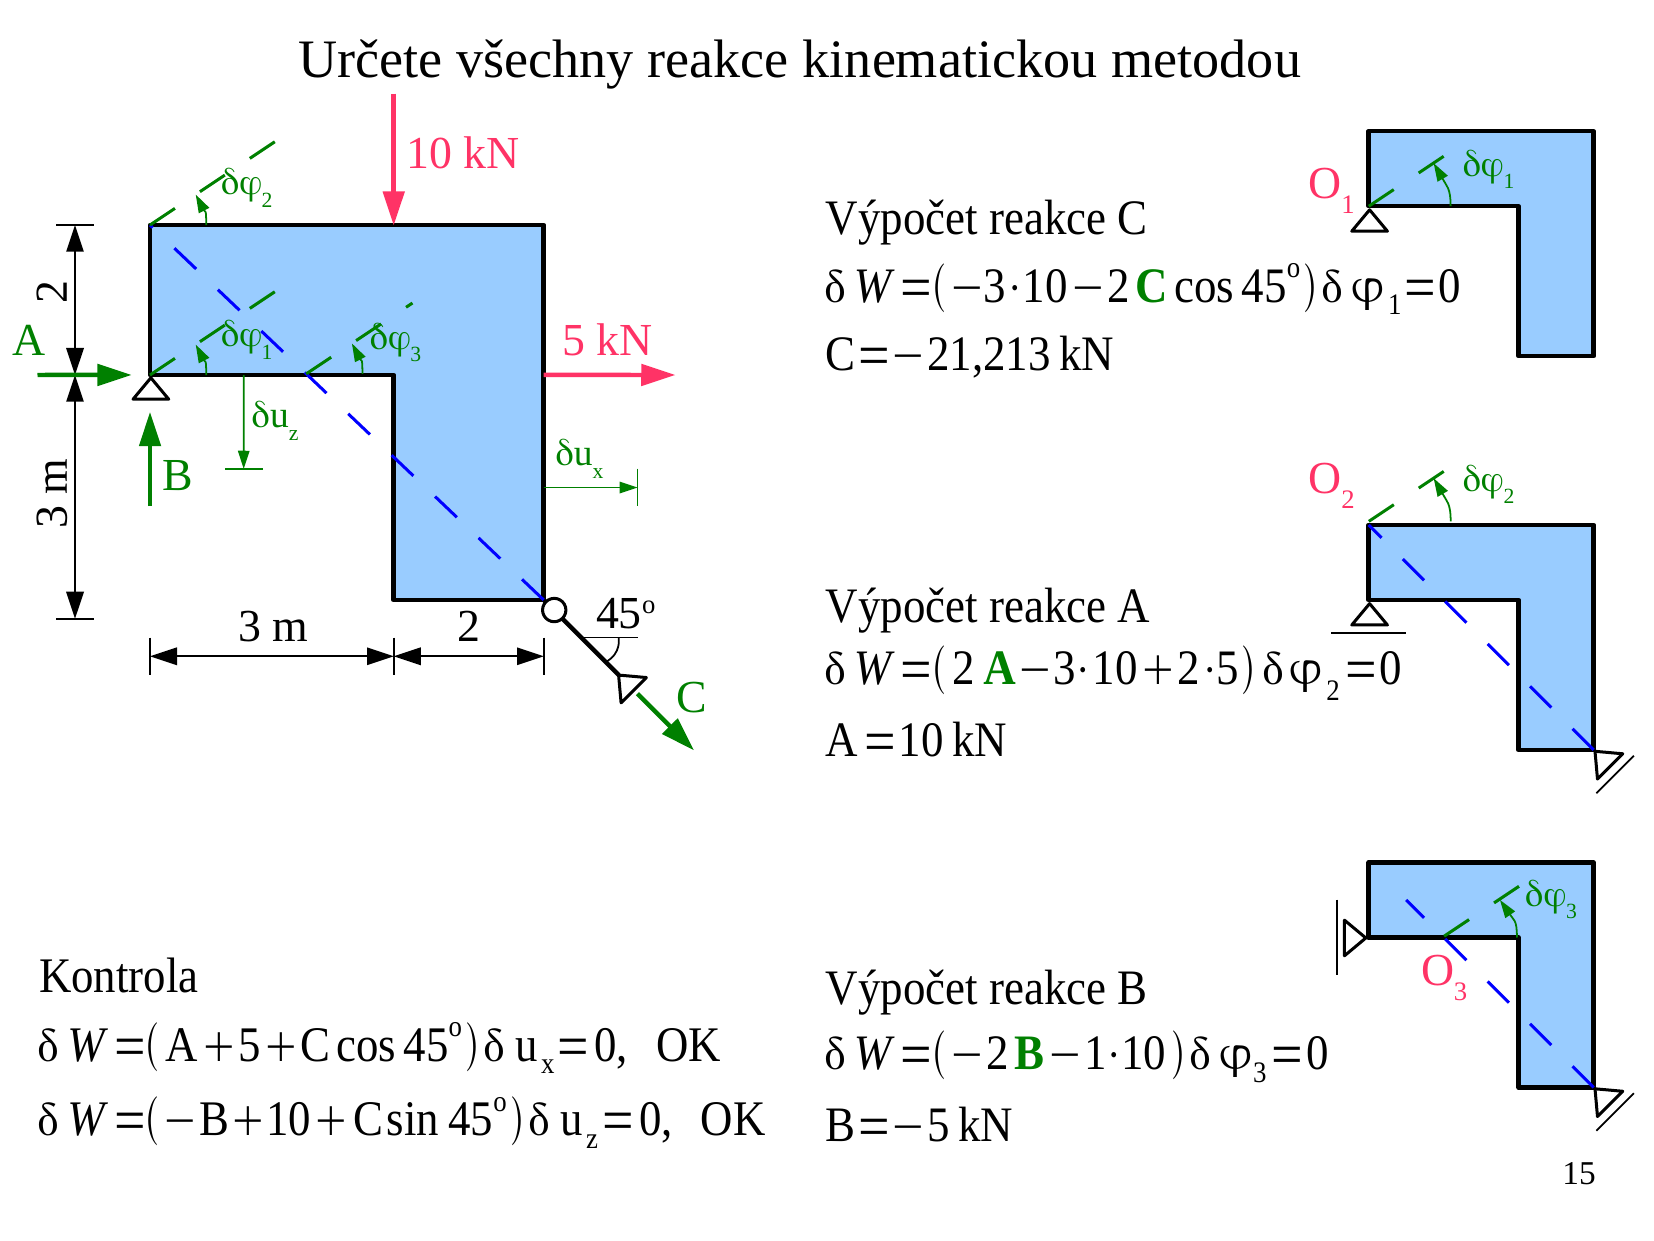

# Určete všechny reakce kinematickou metodou
10 kN
O1
dj1
dj2
2
A
5 kN
dj1
dj3
duz
dux
3 m
O2
B
dj2
45o
3 m
2
C
dj3
O3
15